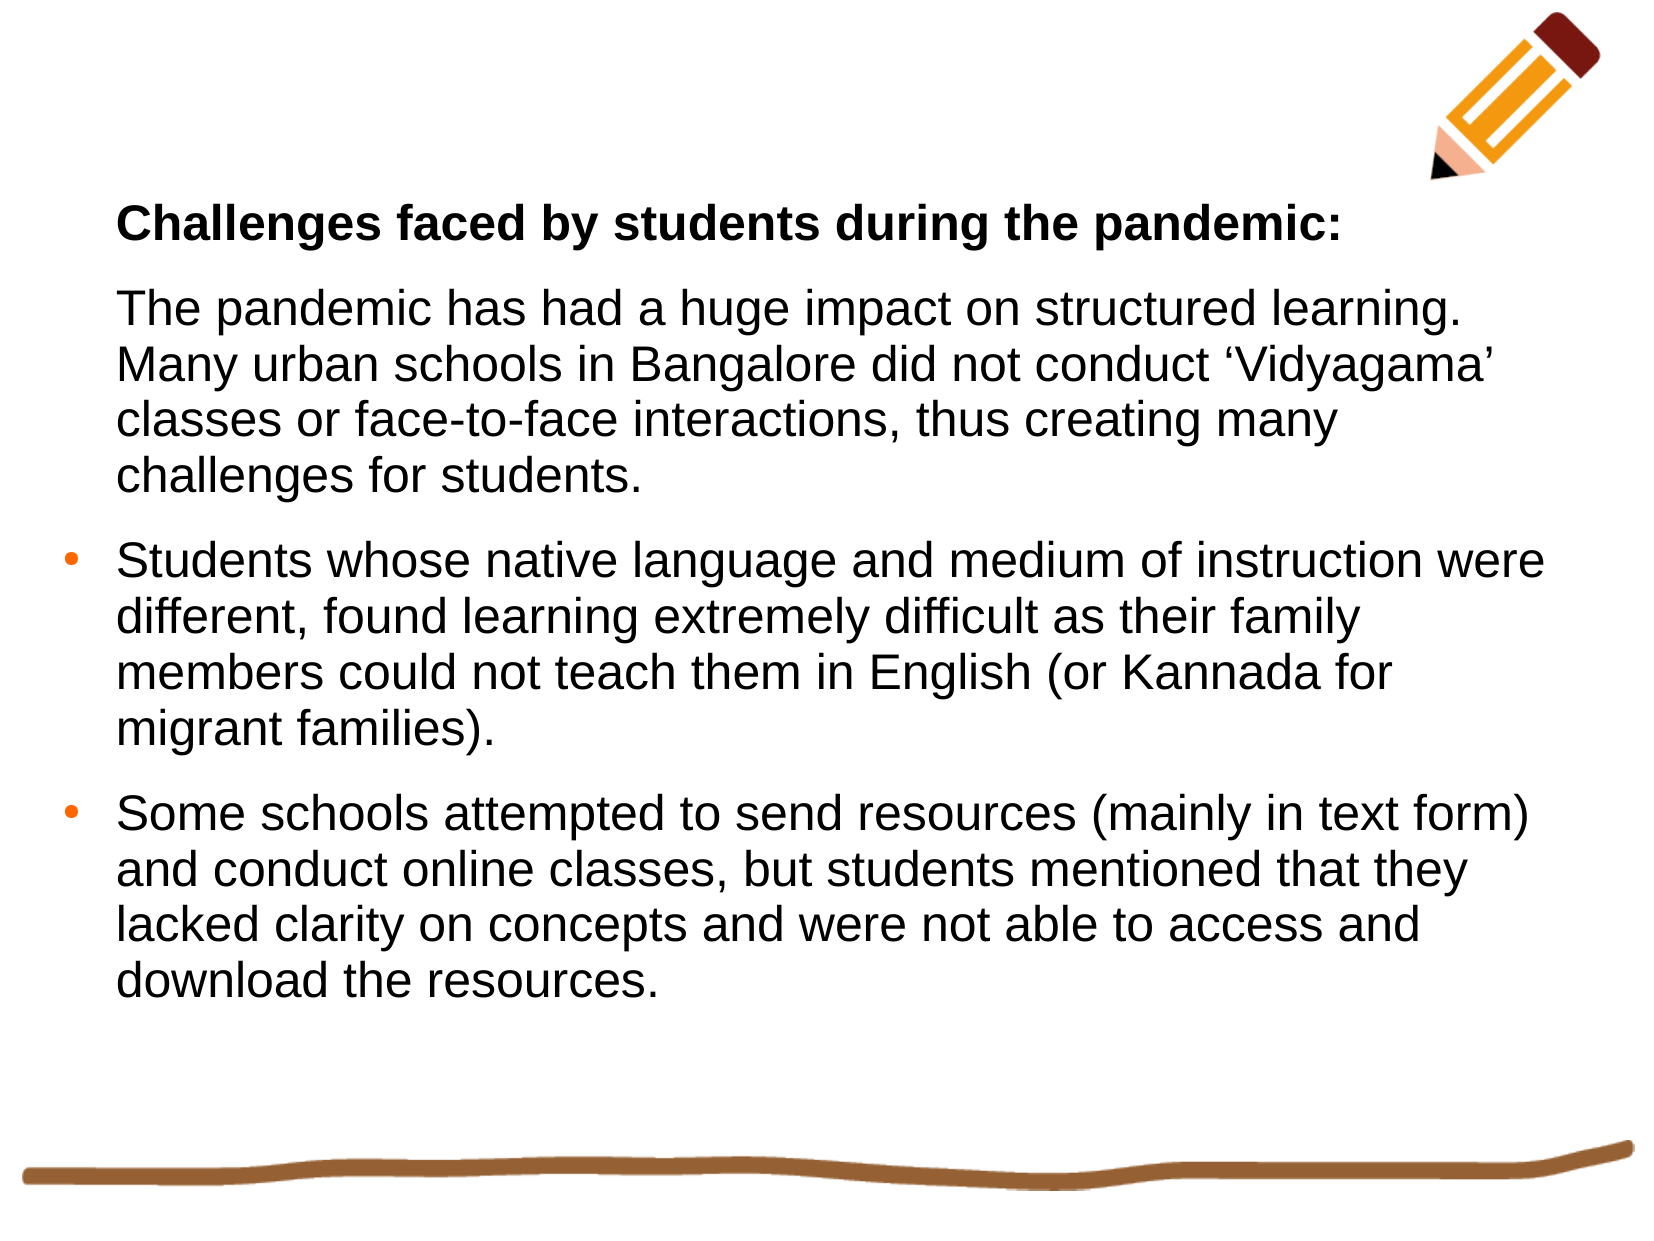

# Challenges faced by students during the pandemic:
The pandemic has had a huge impact on structured learning. Many urban schools in Bangalore did not conduct ‘Vidyagama’ classes or face-to-face interactions, thus creating many challenges for students.
Students whose native language and medium of instruction were different, found learning extremely difficult as their family members could not teach them in English (or Kannada for migrant families).
Some schools attempted to send resources (mainly in text form) and conduct online classes, but students mentioned that they lacked clarity on concepts and were not able to access and download the resources.